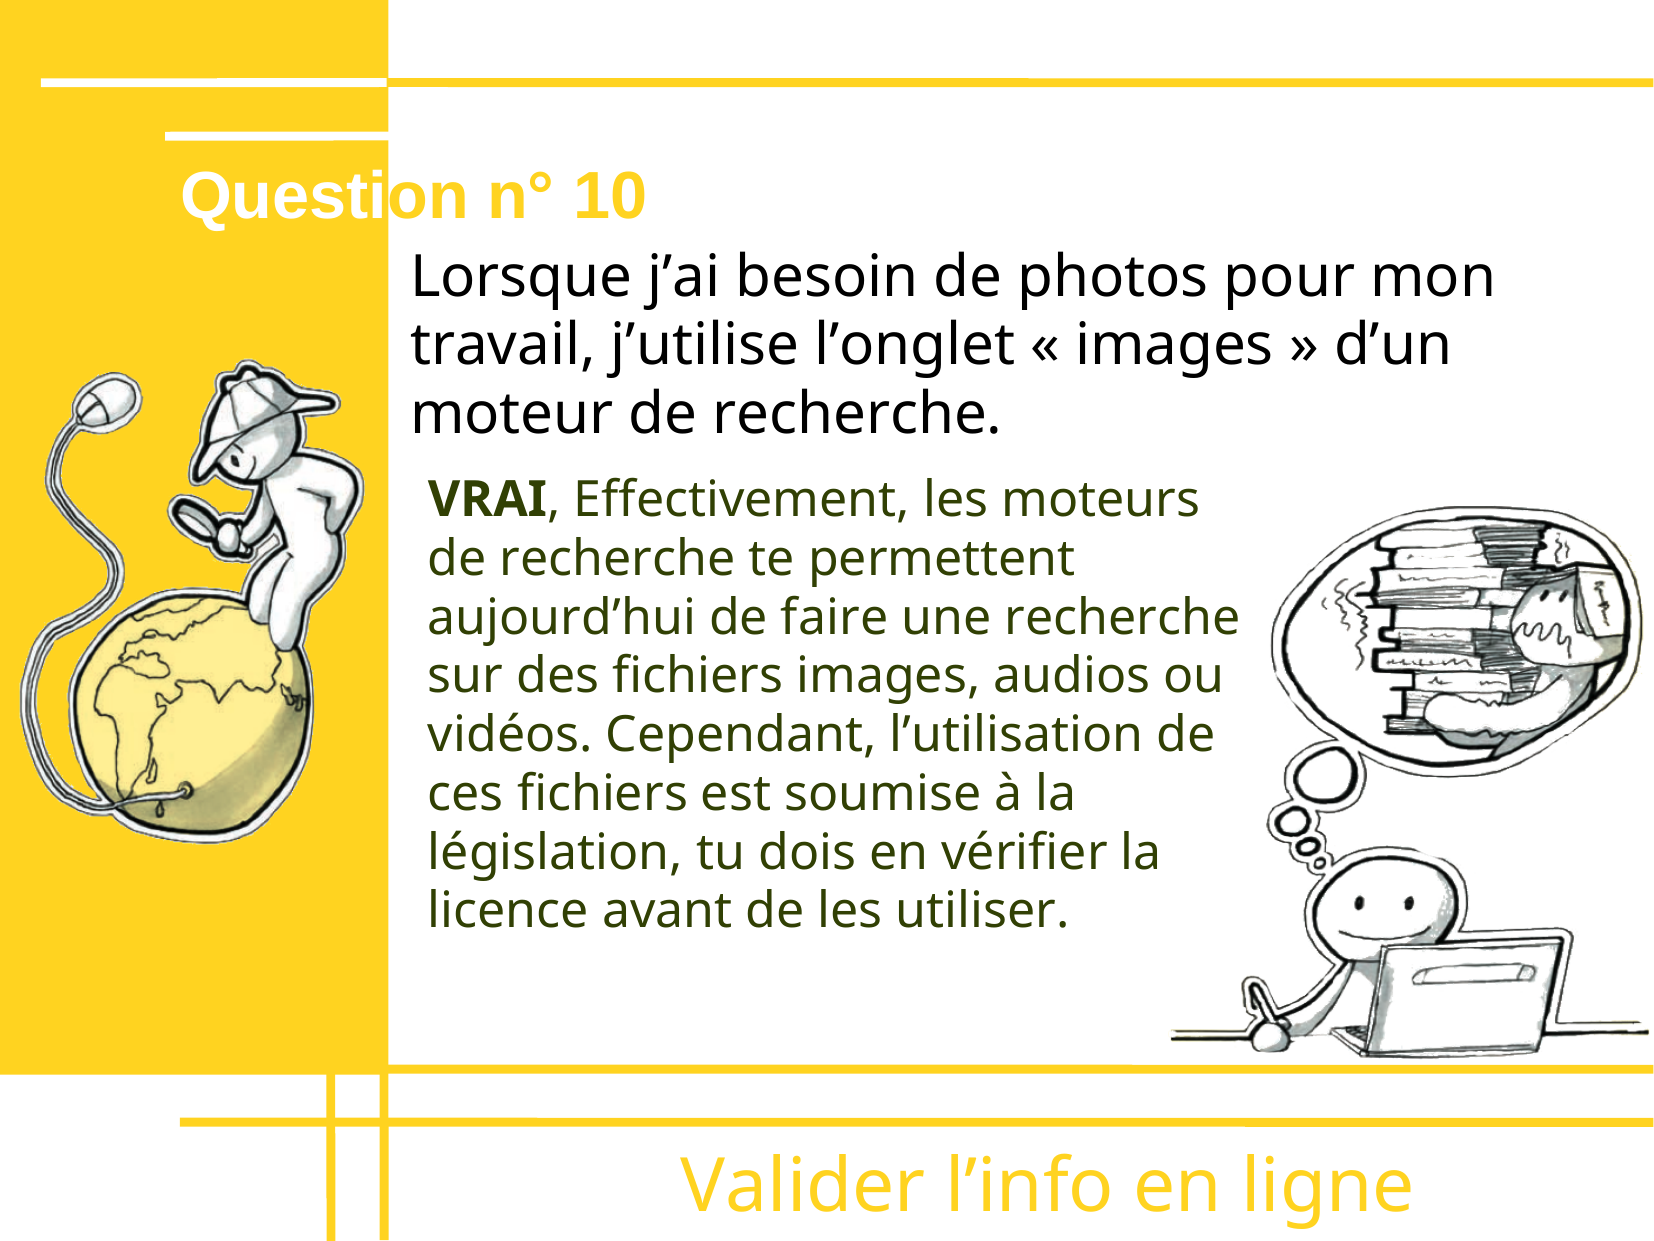

Question n° 10
Lorsque jʼai besoin de photos pour mon travail, j’utilise l’onglet « images » d’un moteur de recherche.
VRAI, Effectivement, les moteurs de recherche te permettent aujourd’hui de faire une recherche sur des fichiers images, audios ou vidéos. Cependant, l’utilisation de ces fichiers est soumise à la législation, tu dois en vérifier la licence avant de les utiliser.
Valider lʼinfo en ligne